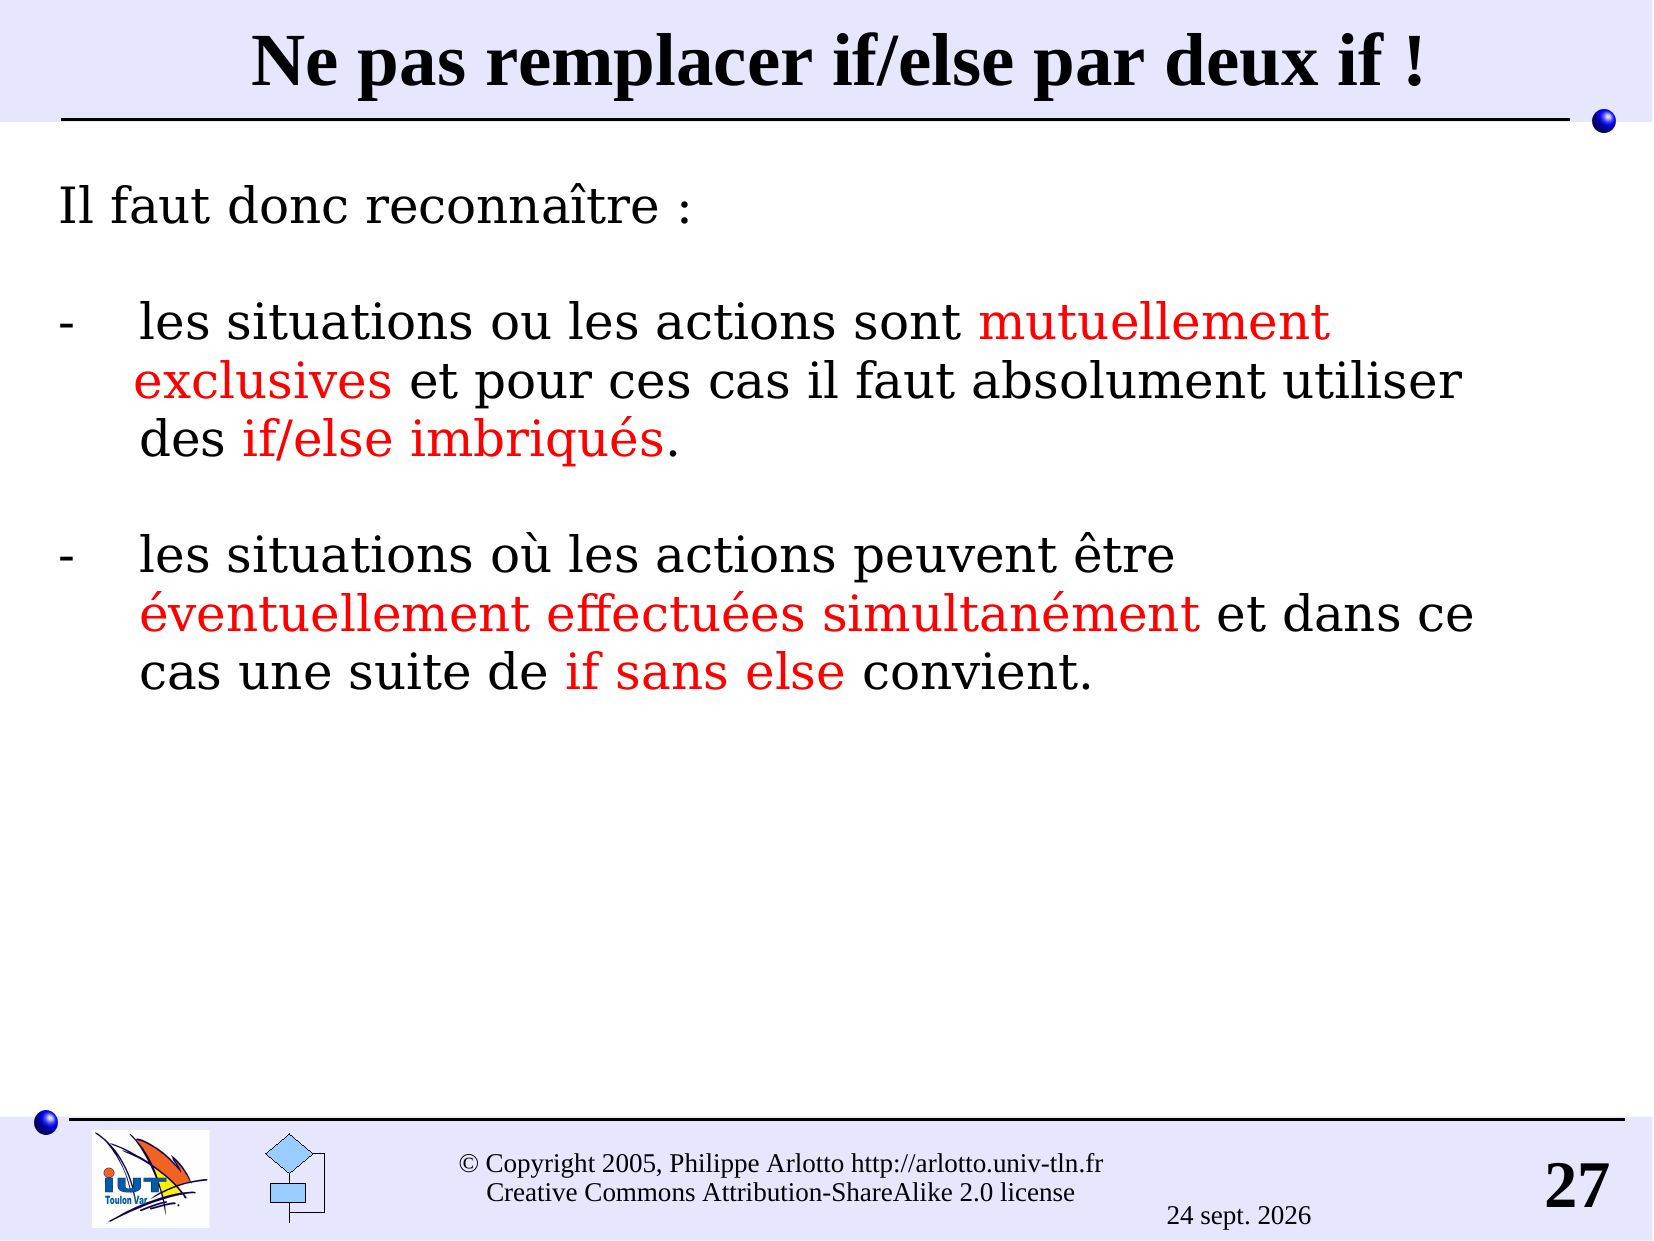

# Ne pas remplacer if/else par deux if !
Il faut donc reconnaître :
- les situations ou les actions sont mutuellement
	exclusives et pour ces cas il faut absolument utiliser
 des if/else imbriqués.
- les situations où les actions peuvent être
 éventuellement effectuées simultanément et dans ce
 cas une suite de if sans else convient.